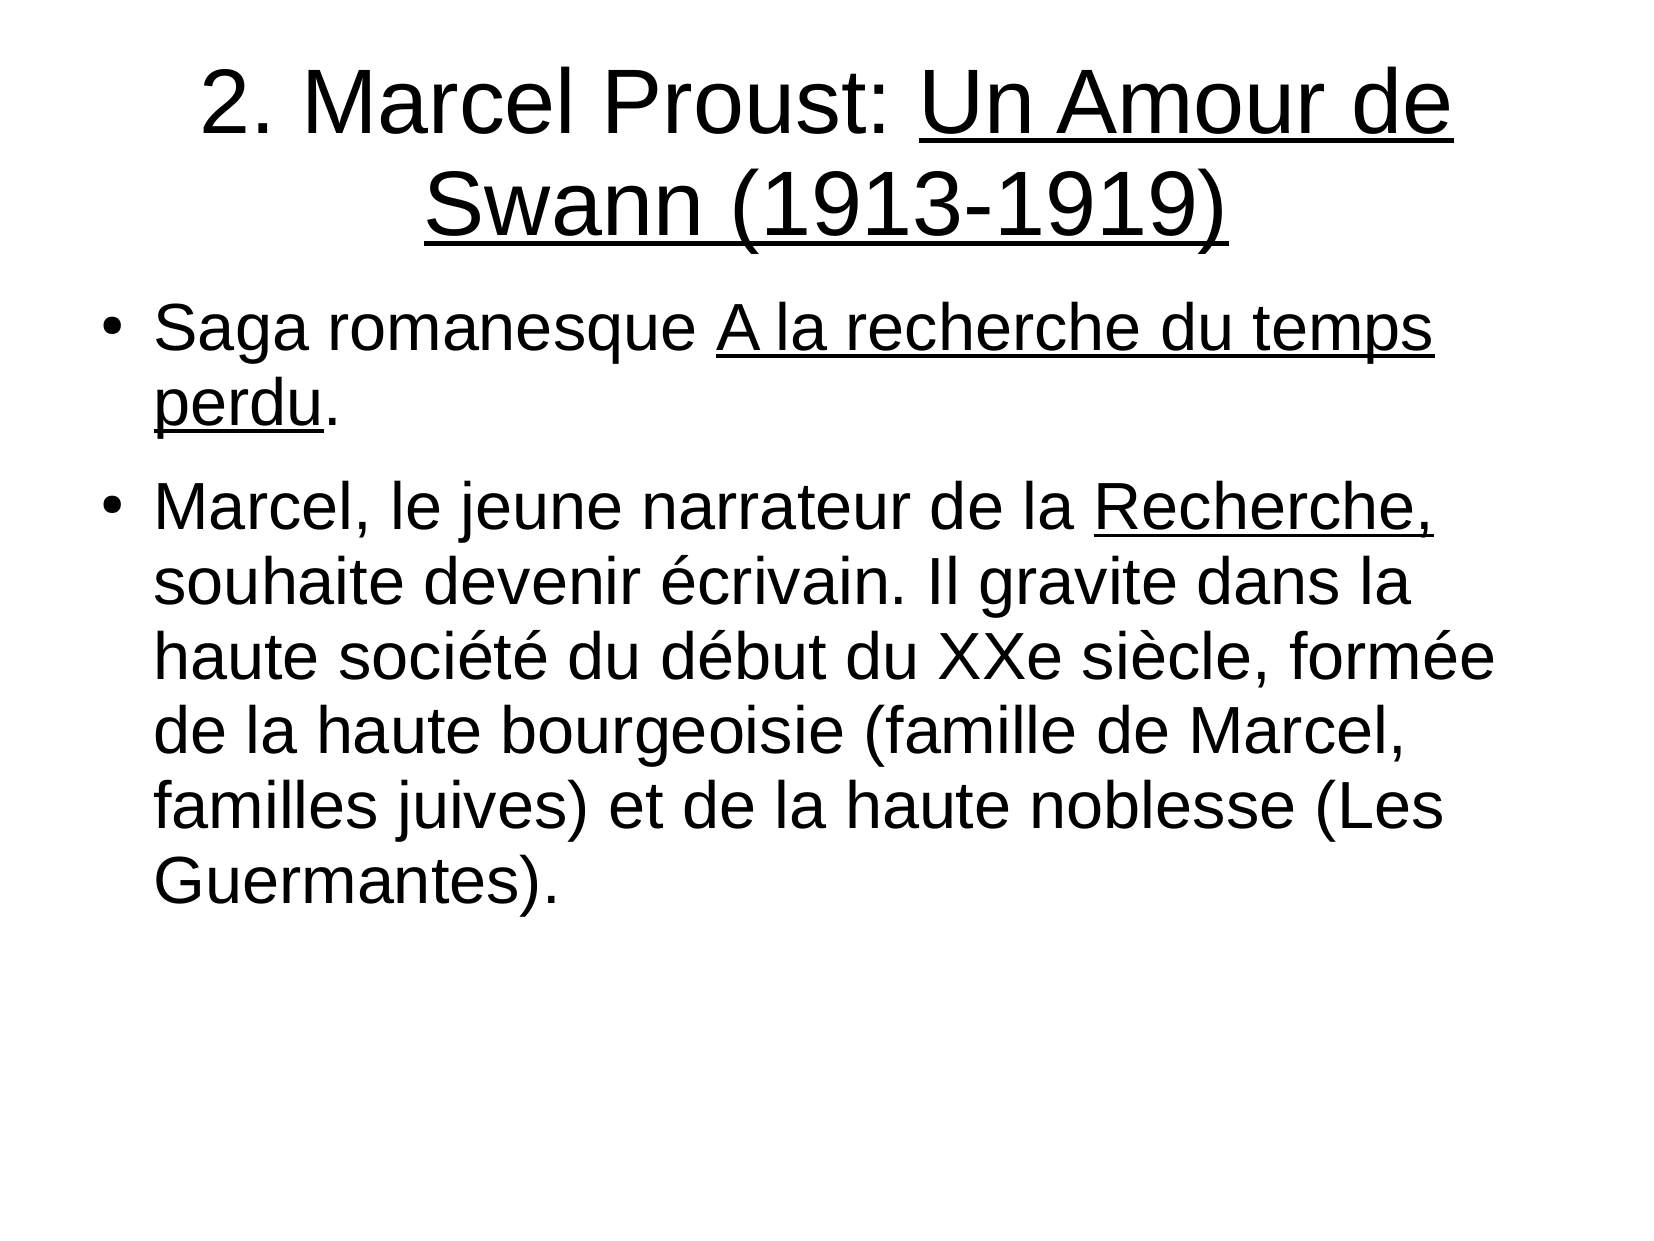

# 2. Marcel Proust: Un Amour de Swann (1913-1919)
Saga romanesque A la recherche du temps perdu.
Marcel, le jeune narrateur de la Recherche, souhaite devenir écrivain. Il gravite dans la haute société du début du XXe siècle, formée de la haute bourgeoisie (famille de Marcel, familles juives) et de la haute noblesse (Les Guermantes).